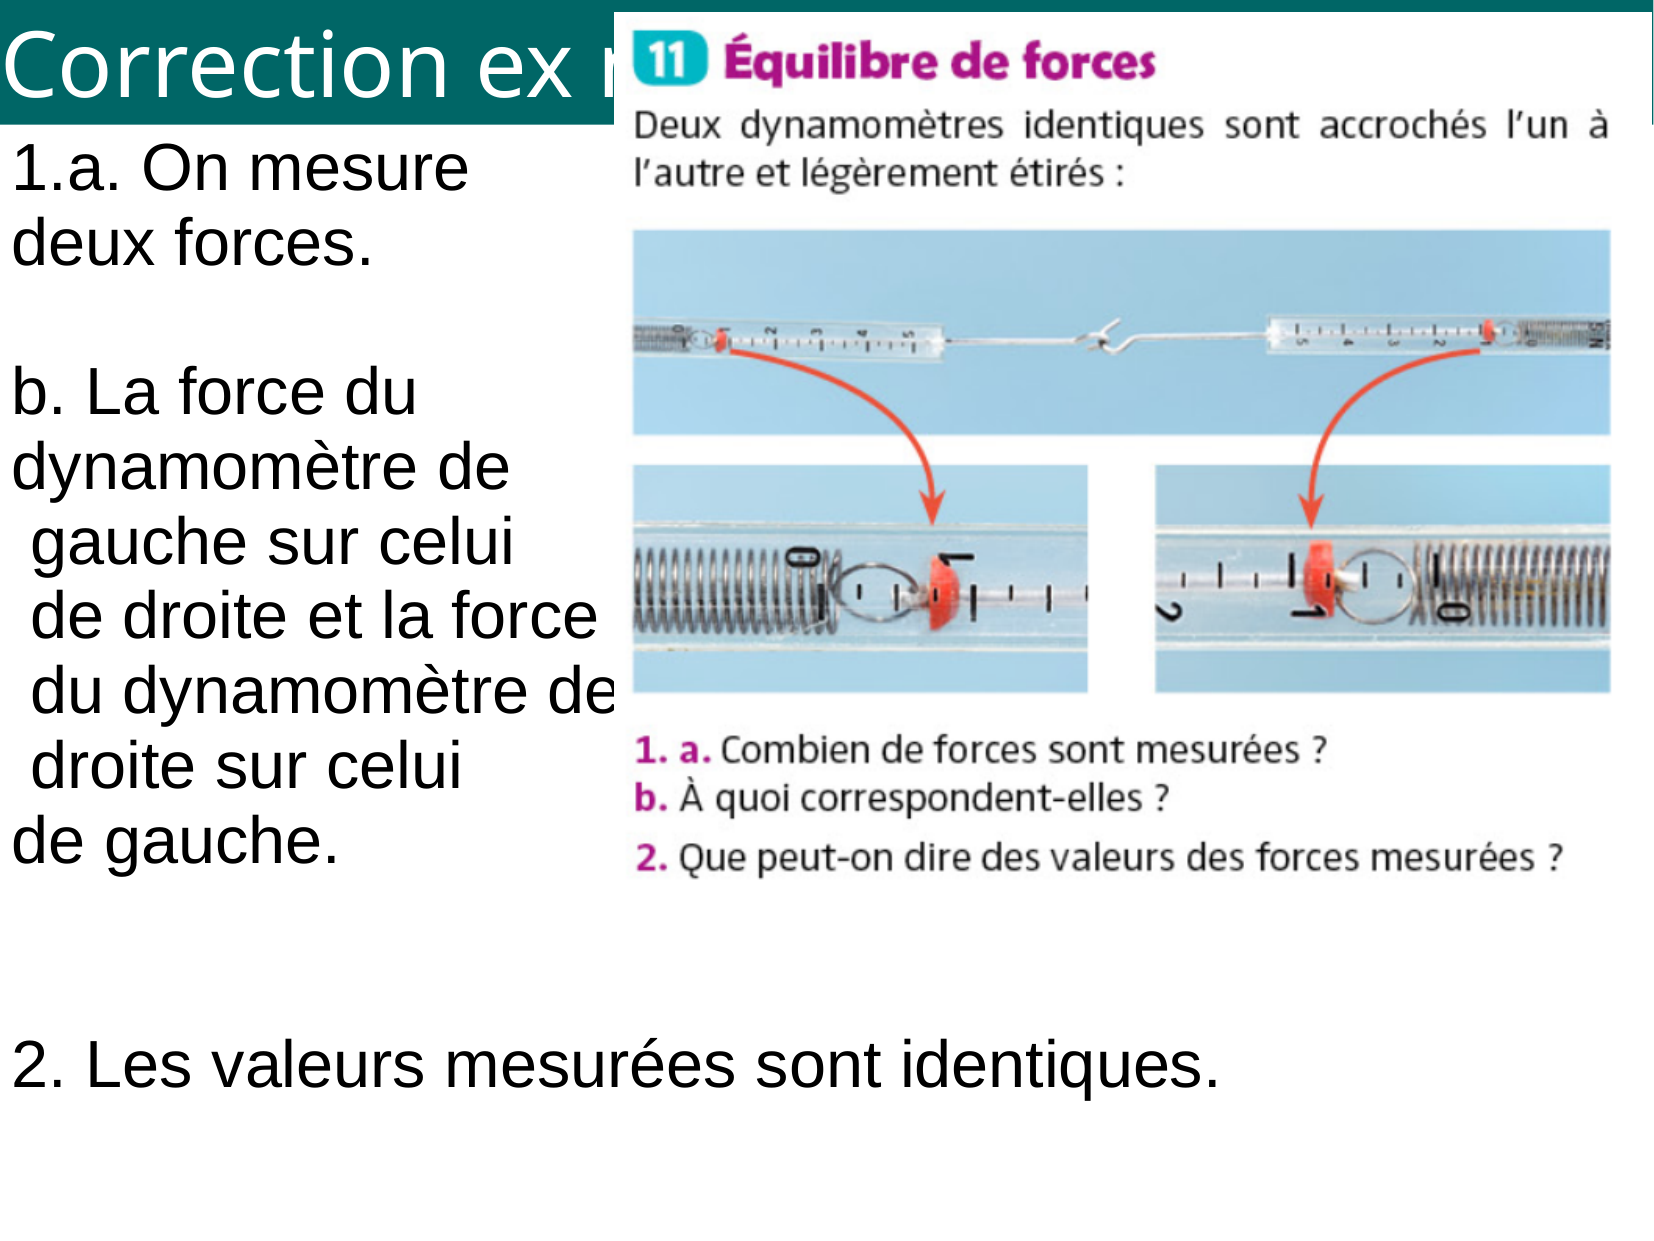

# Correction ex no11
1.a. On mesure
deux forces.
b. La force du
dynamomètre de
 gauche sur celui
 de droite et la force
 du dynamomètre de
 droite sur celui
de gauche.
2. Les valeurs mesurées sont identiques.